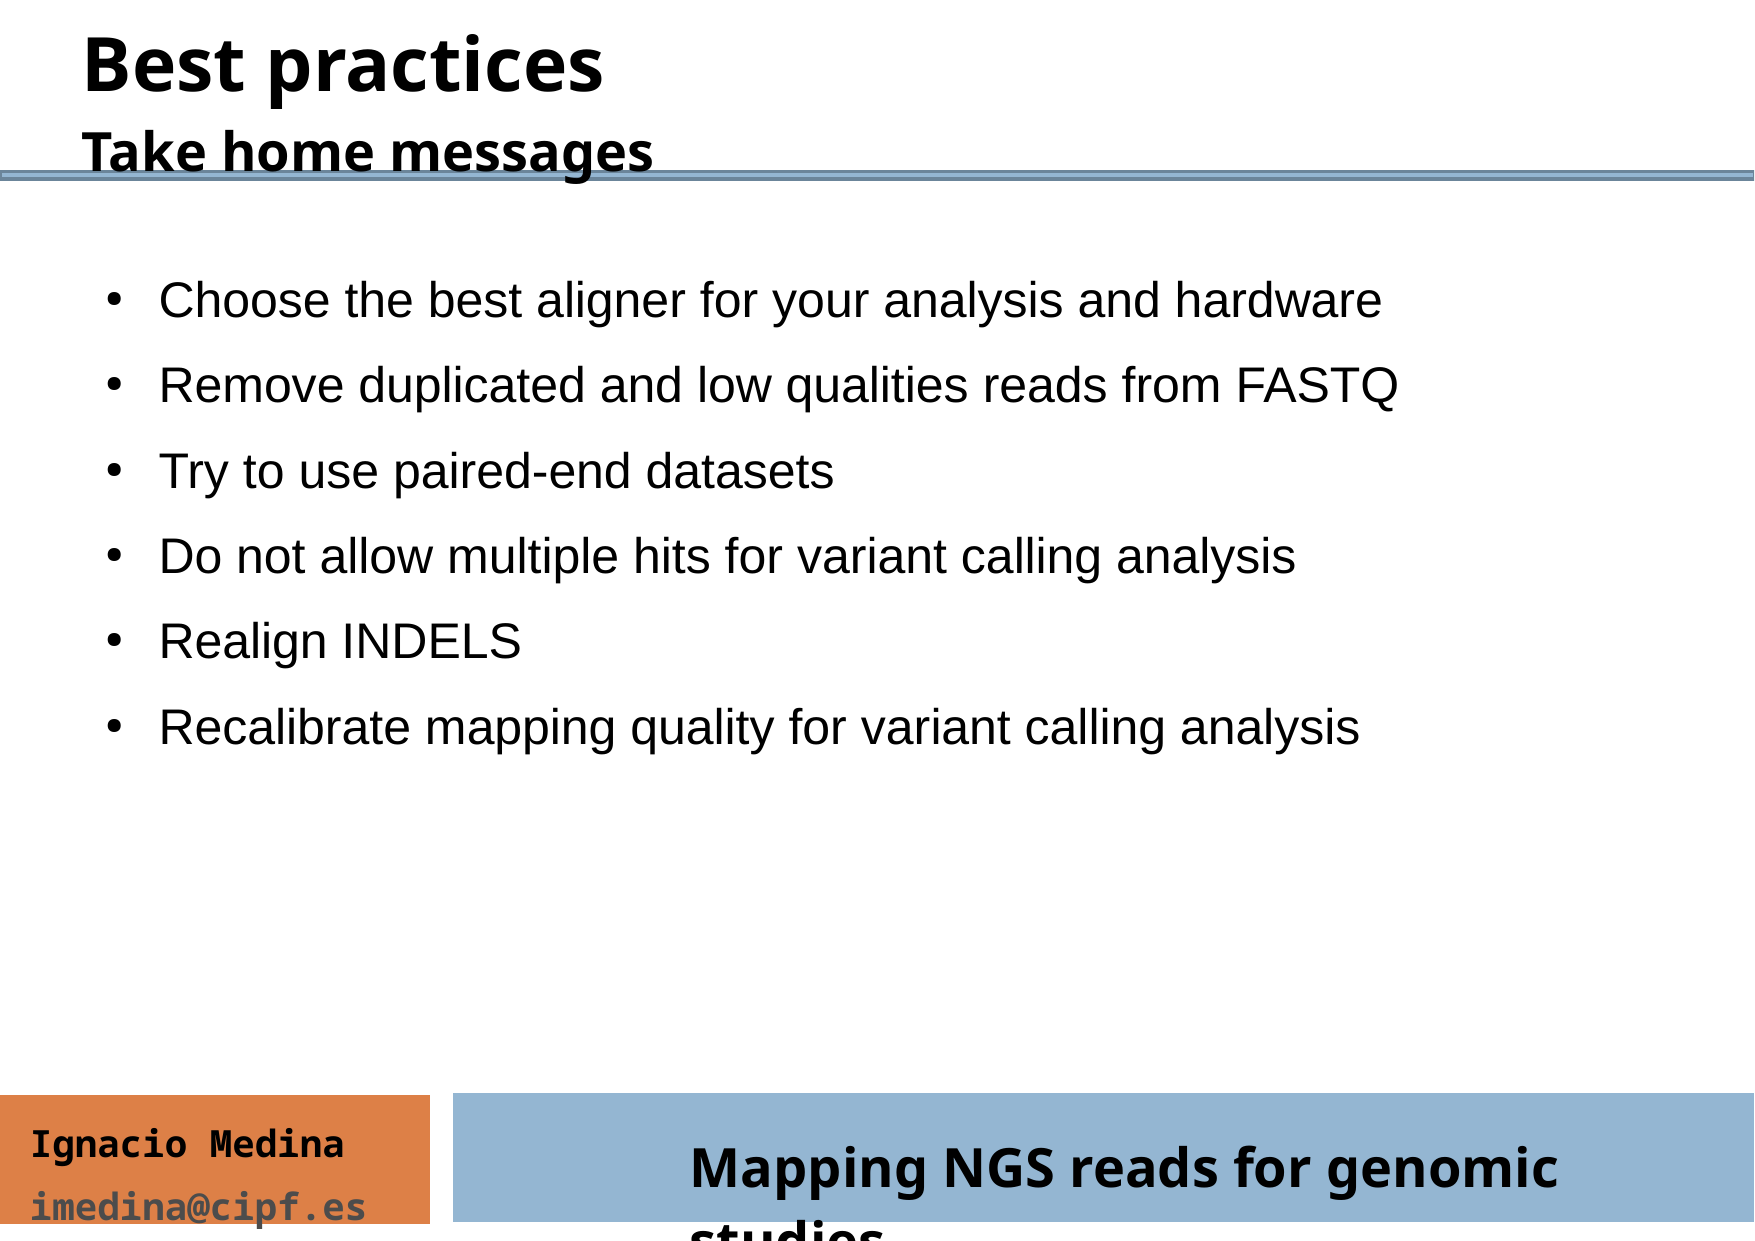

Best practices
Take home messages
# Choose the best aligner for your analysis and hardware
Remove duplicated and low qualities reads from FASTQ
Try to use paired-end datasets
Do not allow multiple hits for variant calling analysis
Realign INDELS
Recalibrate mapping quality for variant calling analysis
Ignacio Medina
imedina@cipf.es
Mapping NGS reads for genomic studies